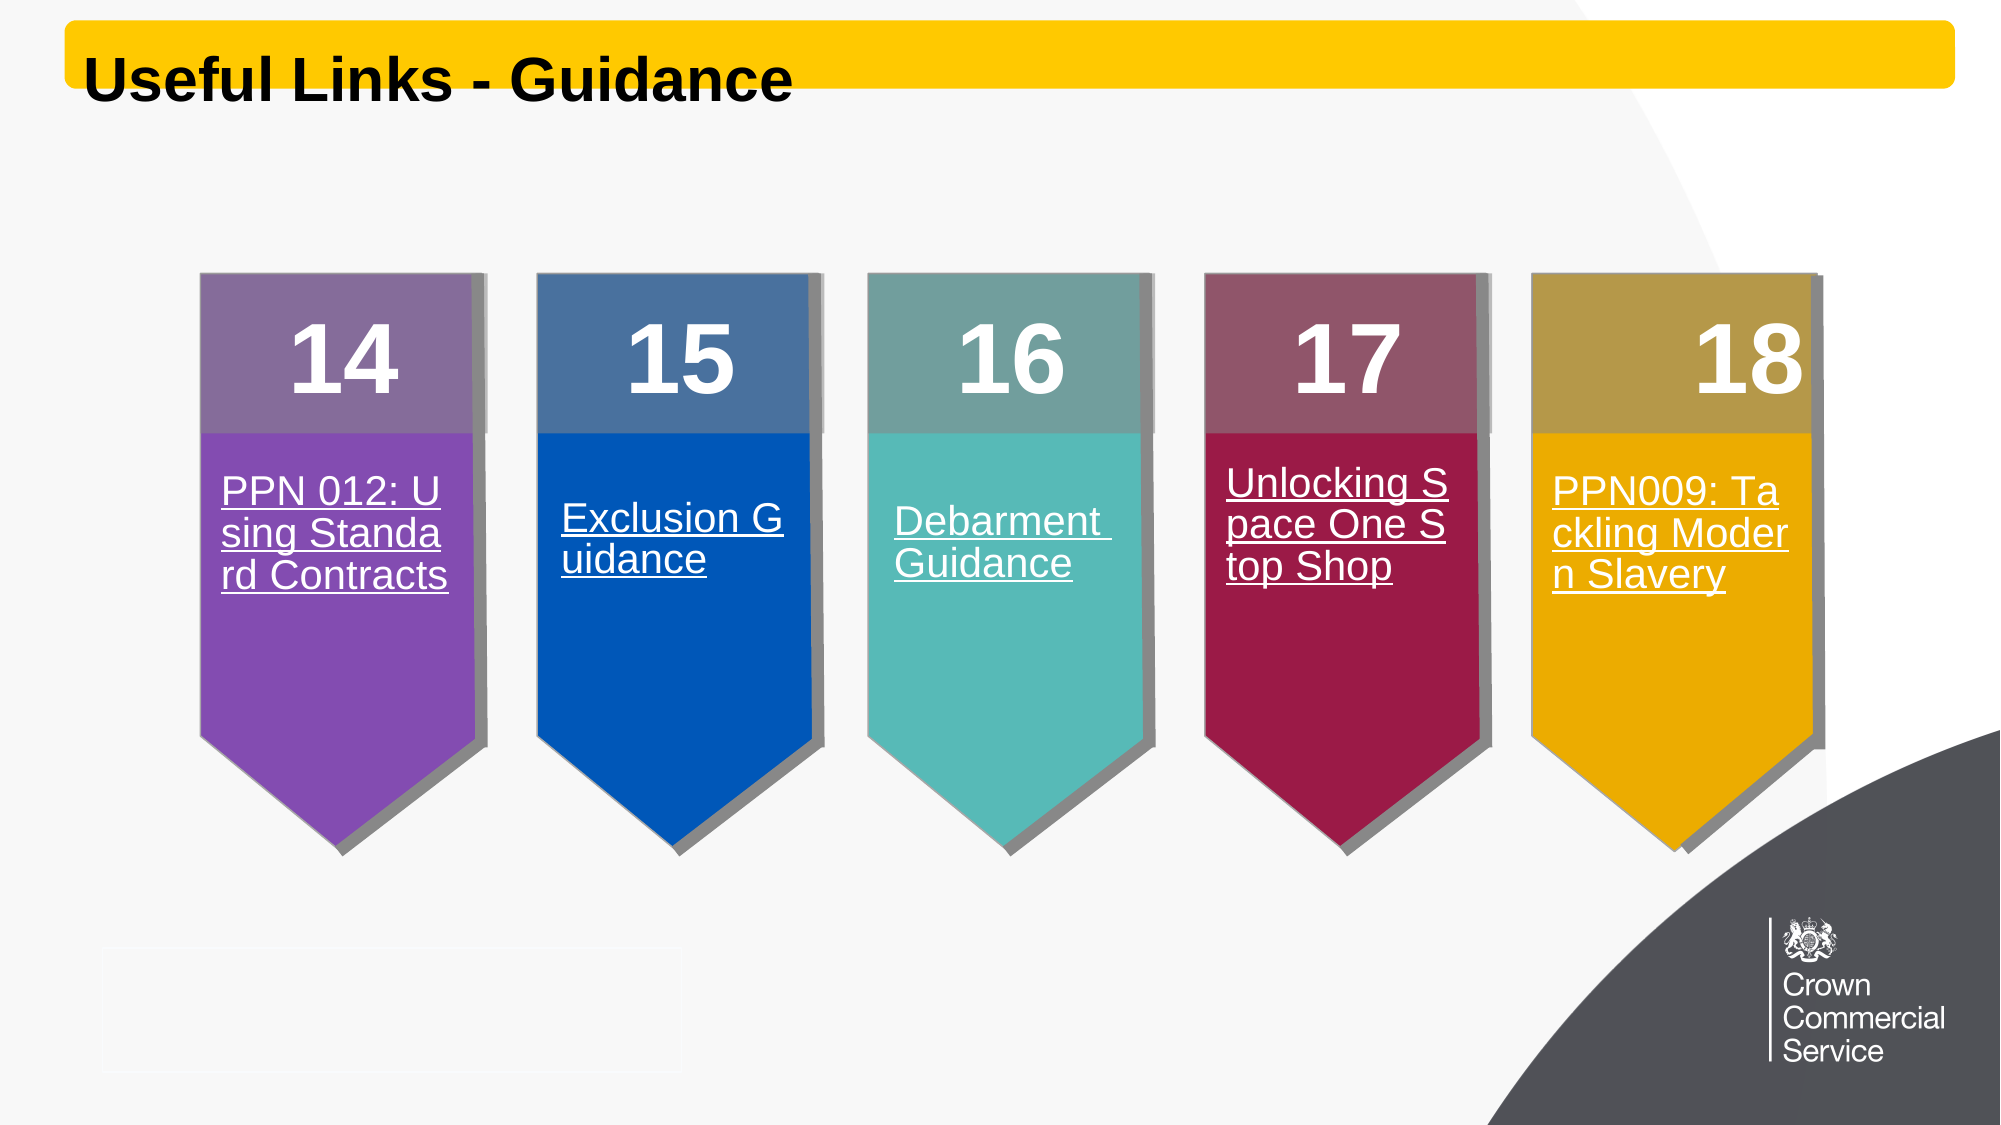

Useful Links - Guidance
14
15
16
17
18
Exclusion Guidance
Unlocking Space One Stop Shop
PPN009: Tackling Modern Slavery
PPN 012: Using Standard Contracts
Debarment Guidance